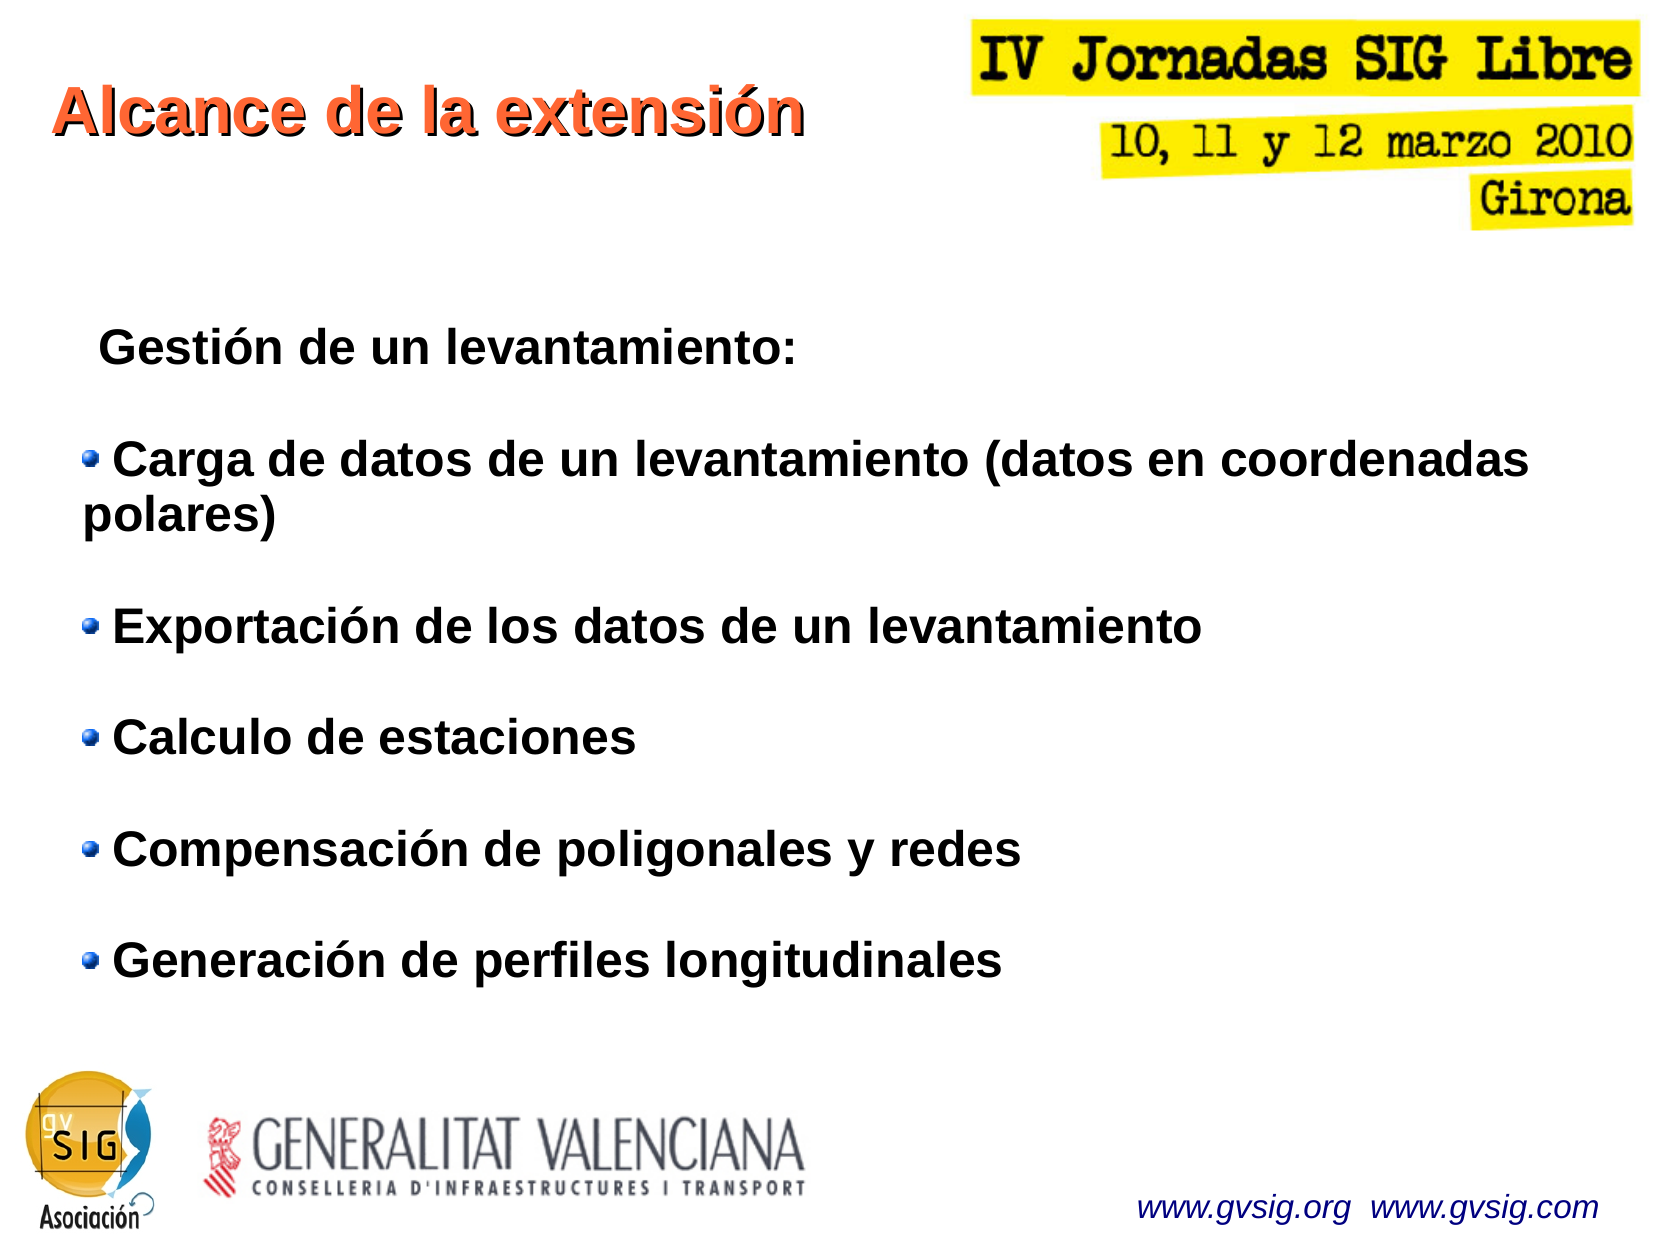

Alcance de la extensión
# Gestión de un levantamiento:
 Carga de datos de un levantamiento (datos en coordenadas polares)
 Exportación de los datos de un levantamiento
 Calculo de estaciones
 Compensación de poligonales y redes
 Generación de perfiles longitudinales